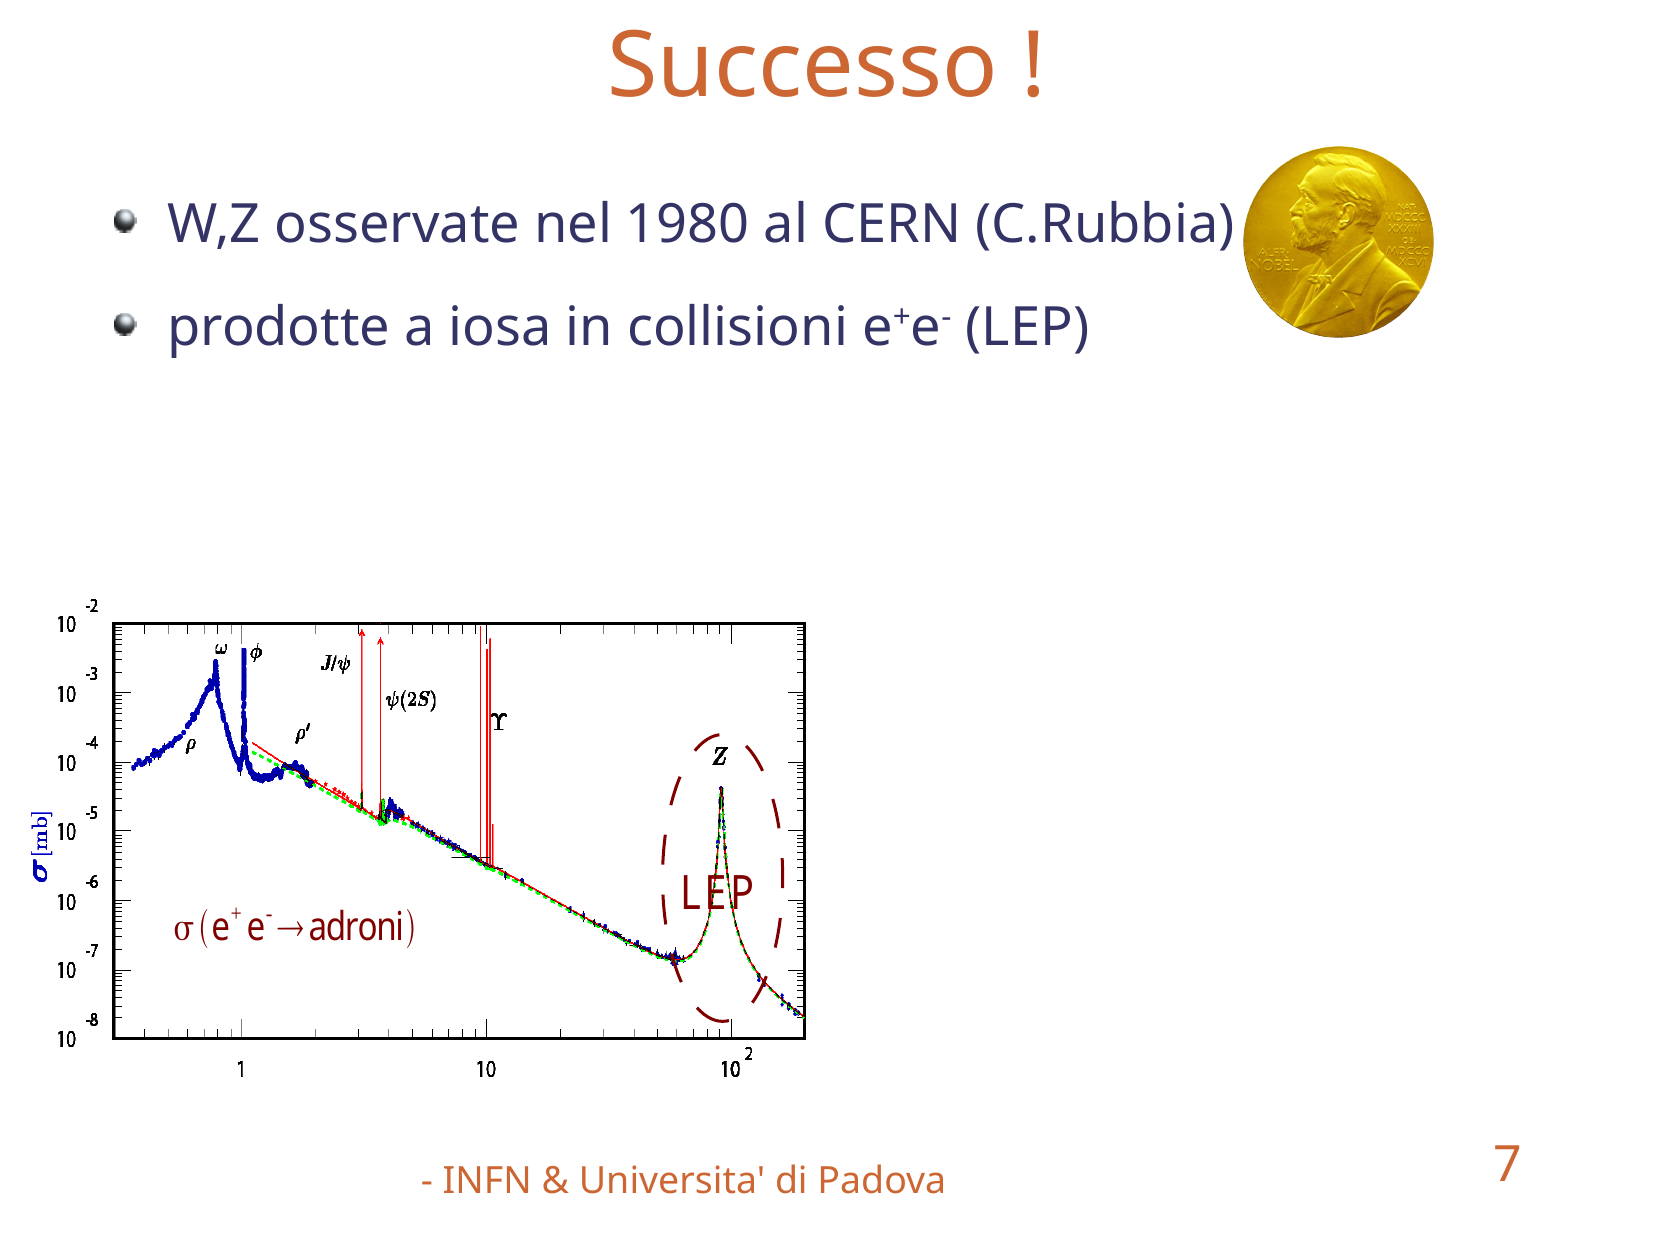

# Successo !
W,Z osservate nel 1980 al CERN (C.Rubbia)
prodotte a iosa in collisioni e+e- (LEP)